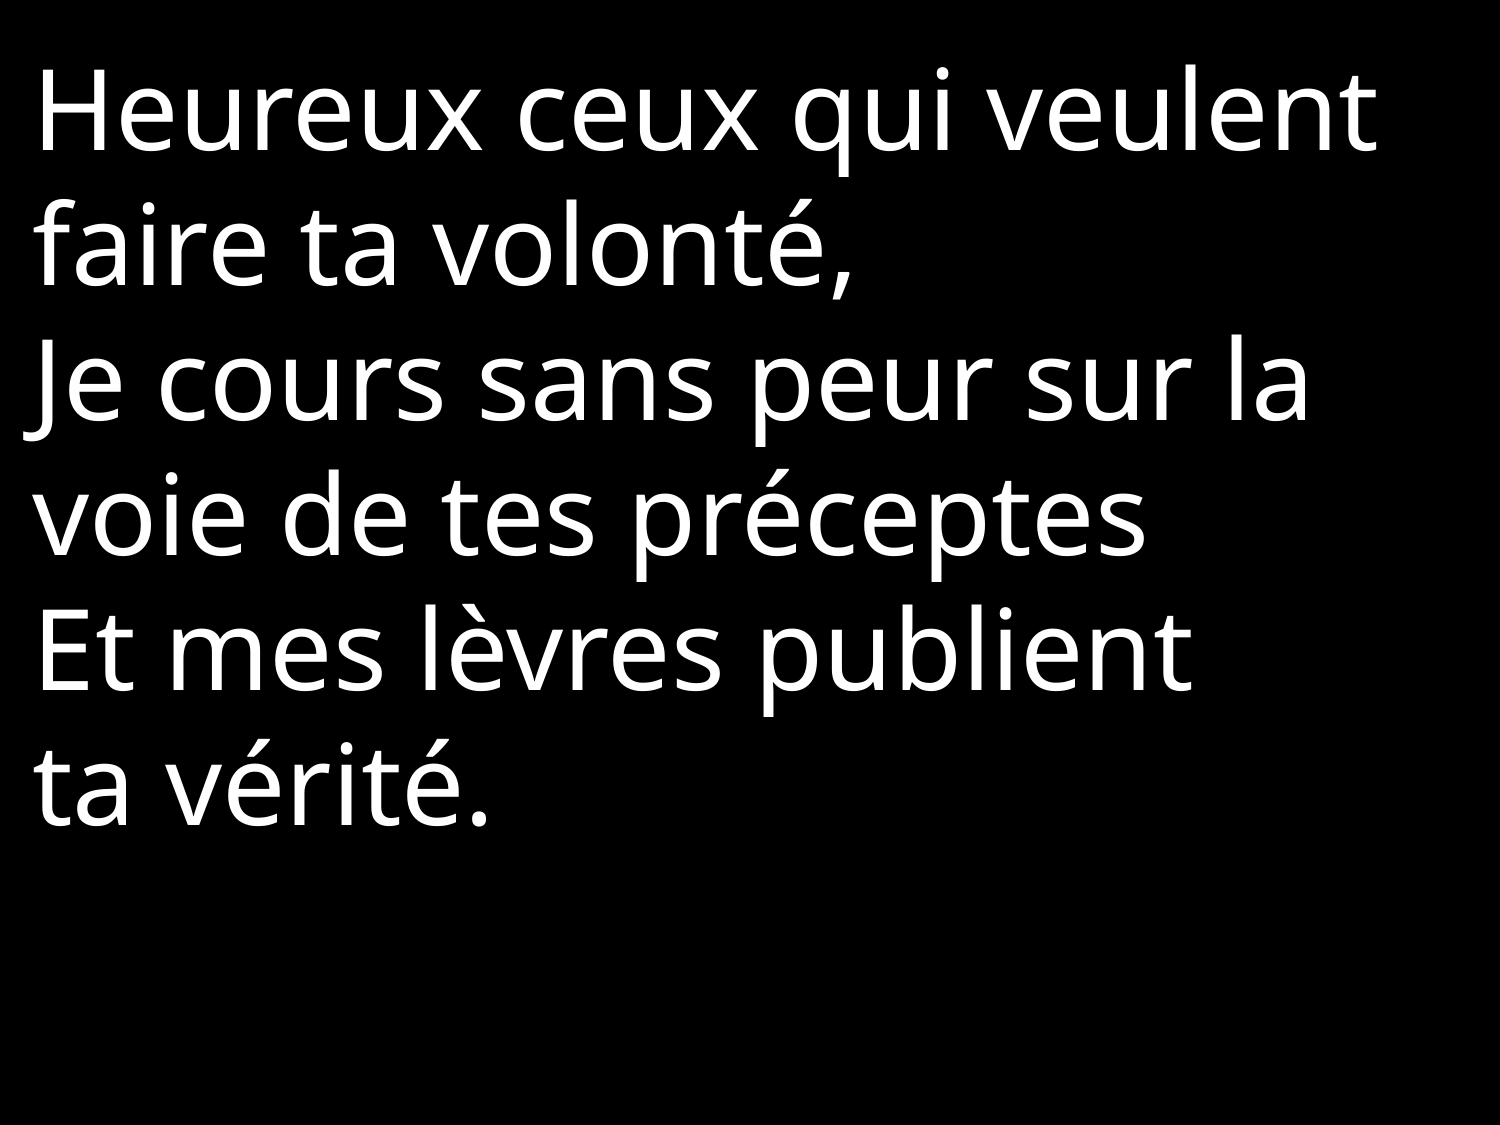

Heureux ceux qui veulent faire ta volonté,
Je cours sans peur sur la voie de tes préceptes
Et mes lèvres publient
ta vérité.
#